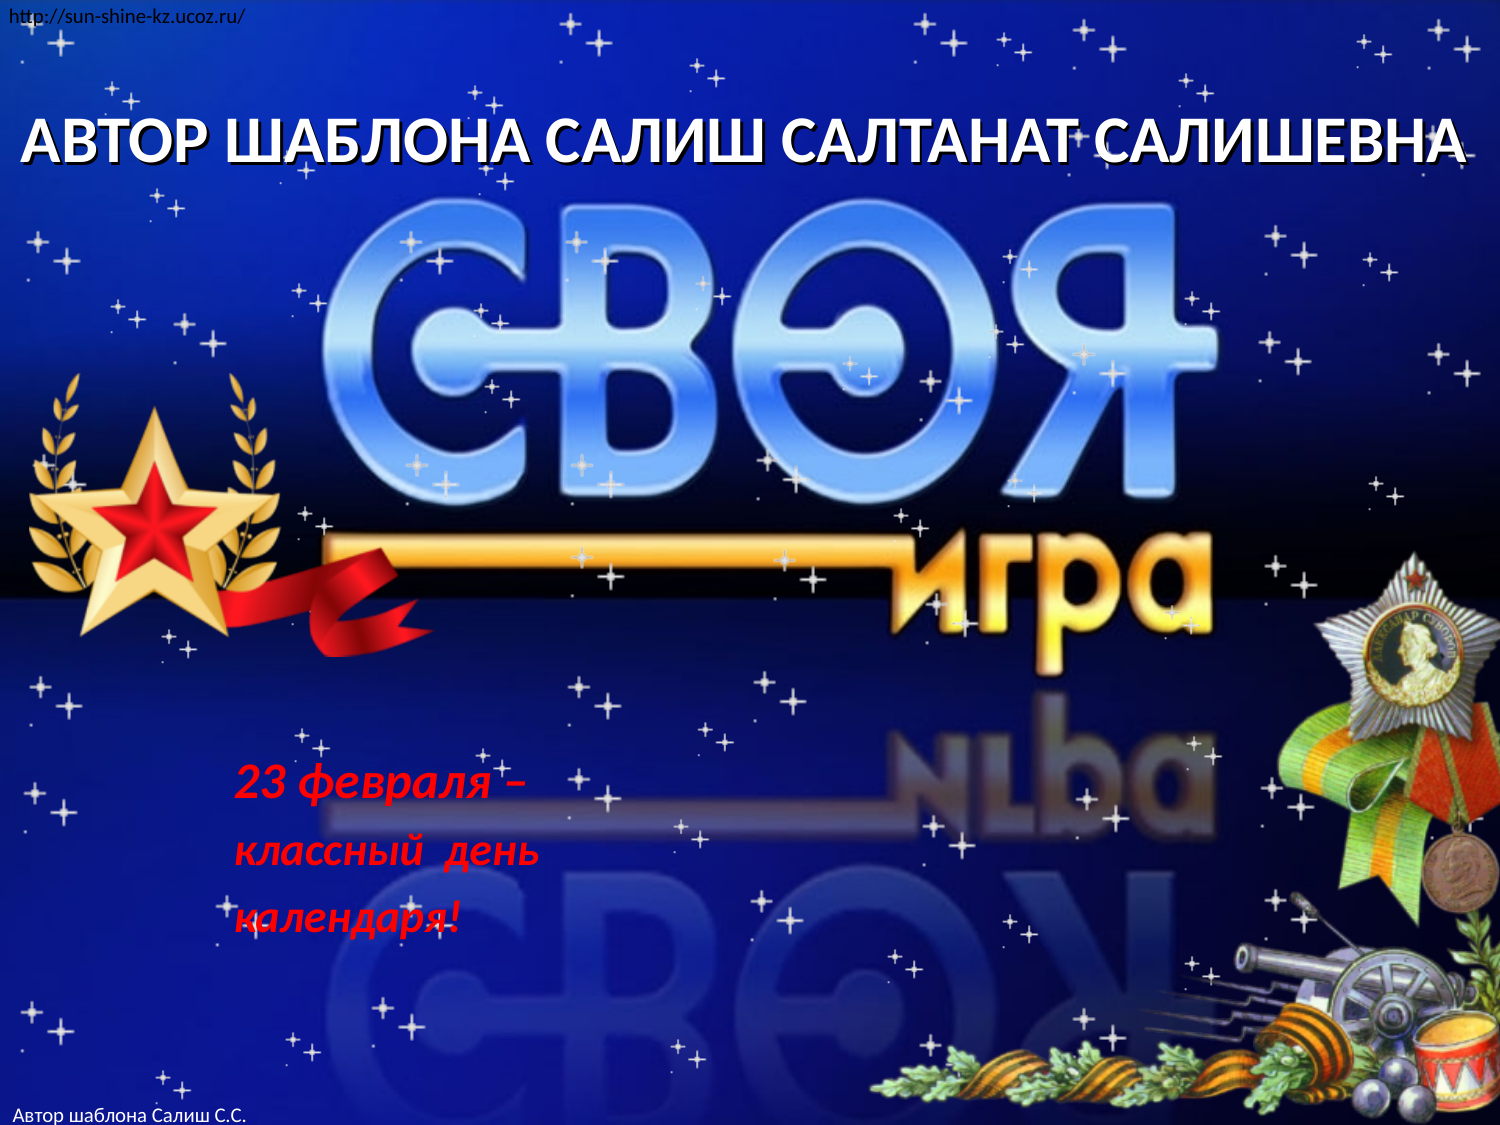

# 23 февраля –
классный день
календаря!